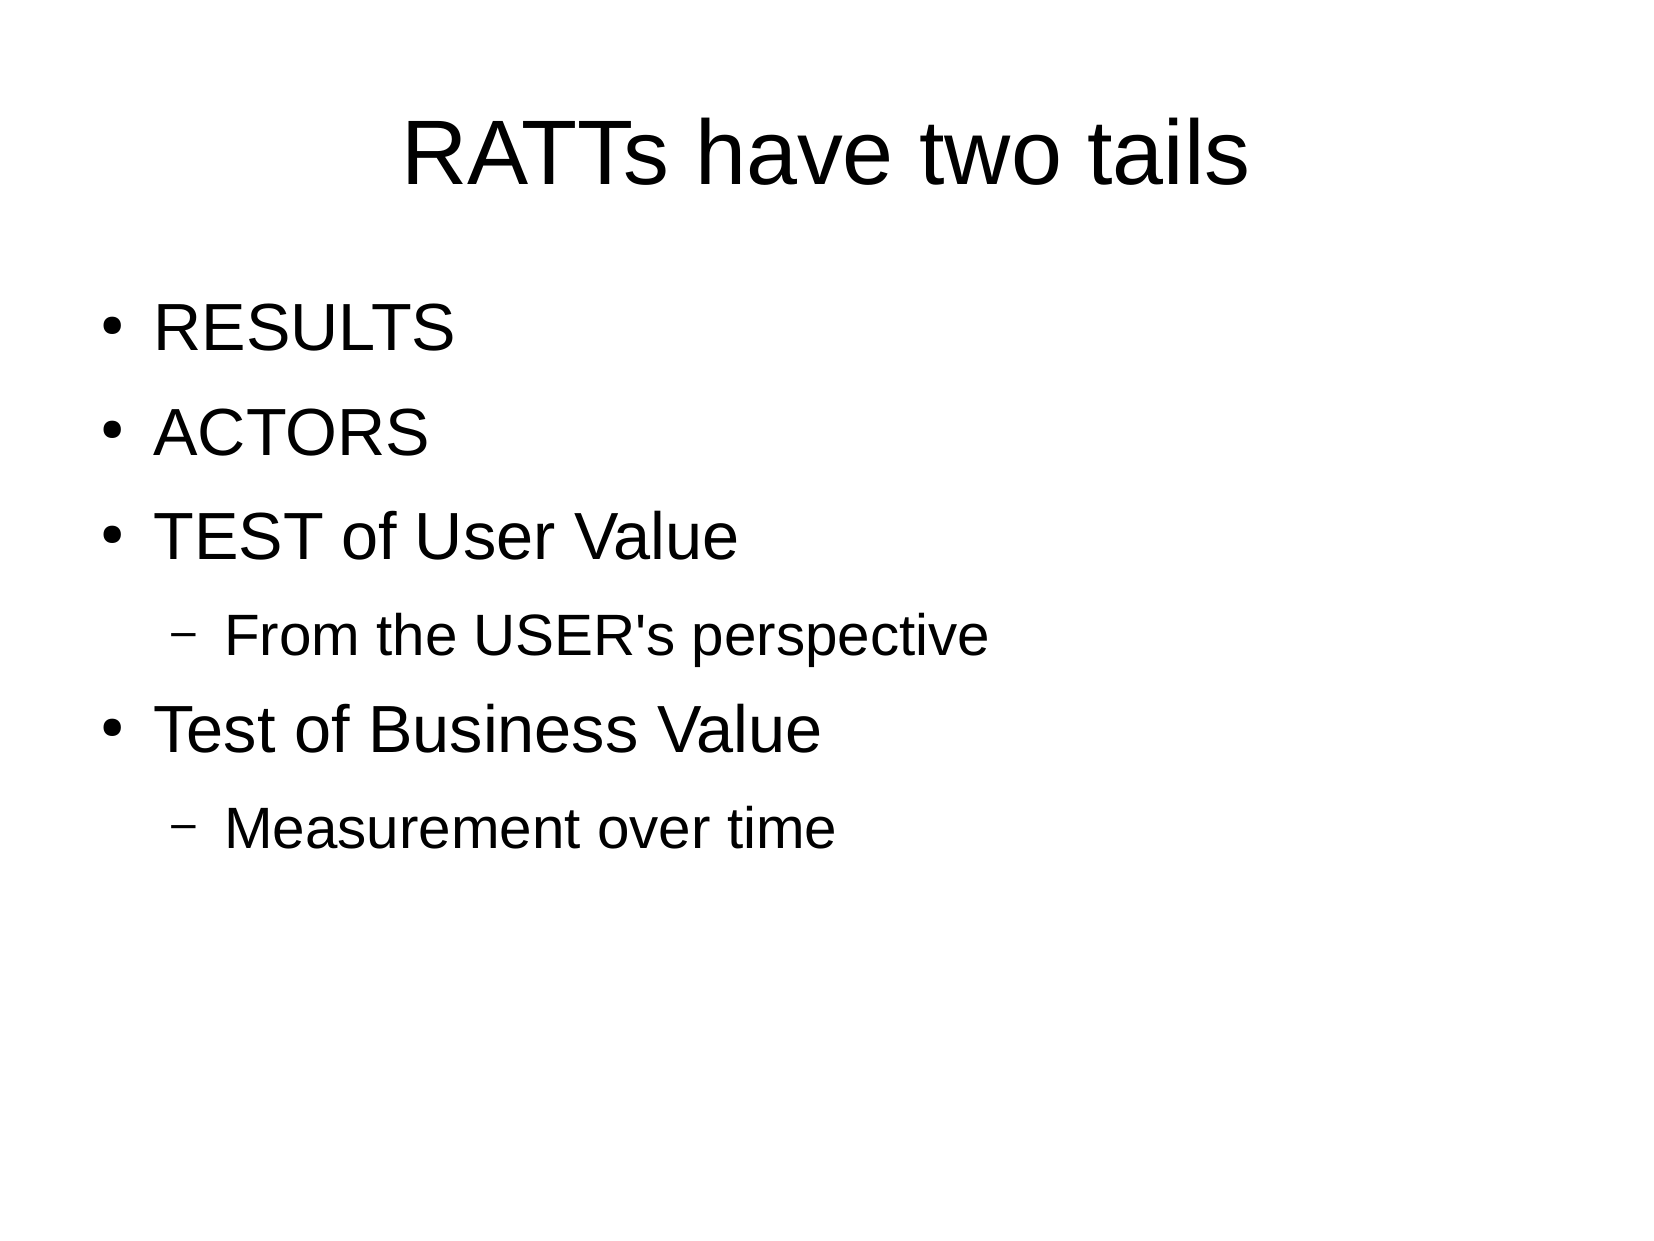

# RATTs have two tails
RESULTS
ACTORS
TEST of User Value
From the USER's perspective
Test of Business Value
Measurement over time